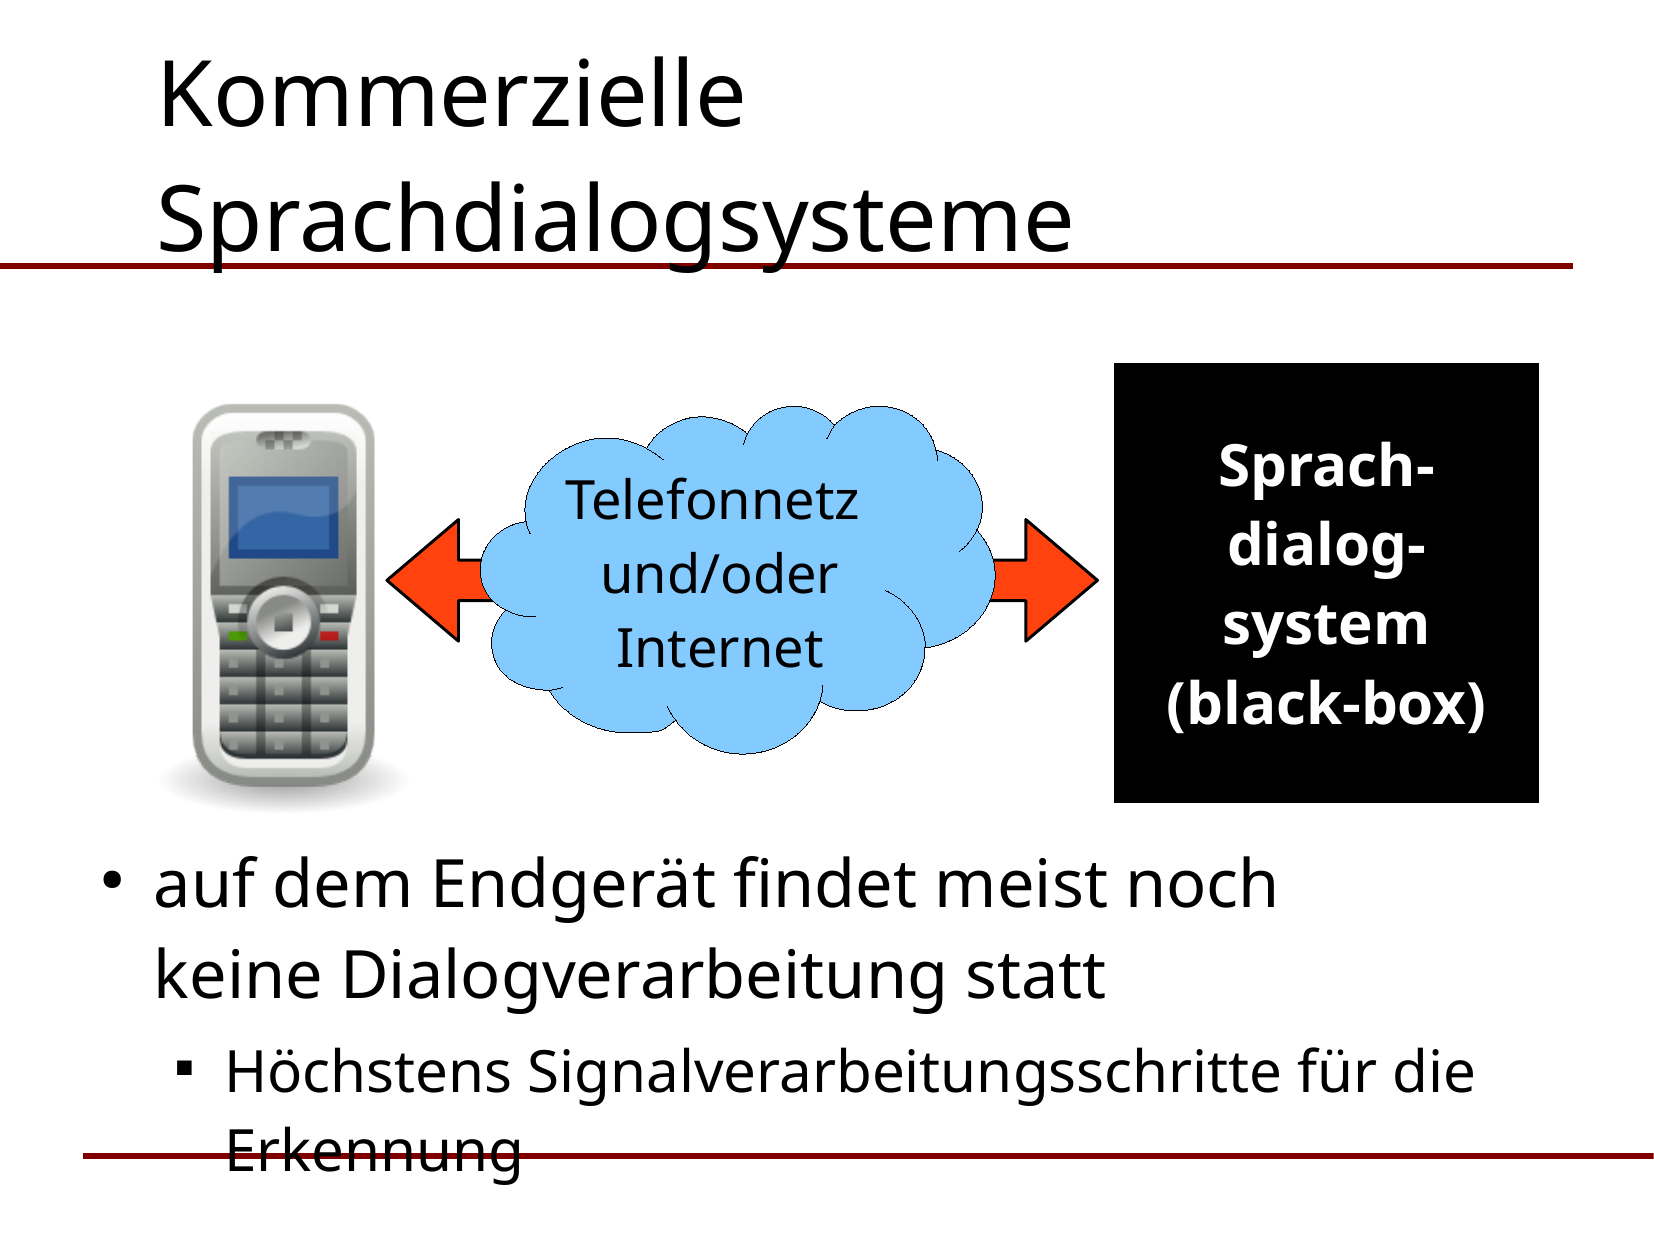

# Kommerzielle Sprachdialogsysteme
Sprach-
dialog-
system
(black-box)
Telefonnetz
und/oder
Internet
auf dem Endgerät findet meist noch
keine Dialogverarbeitung statt
Höchstens Signalverarbeitungsschritte für die Erkennung